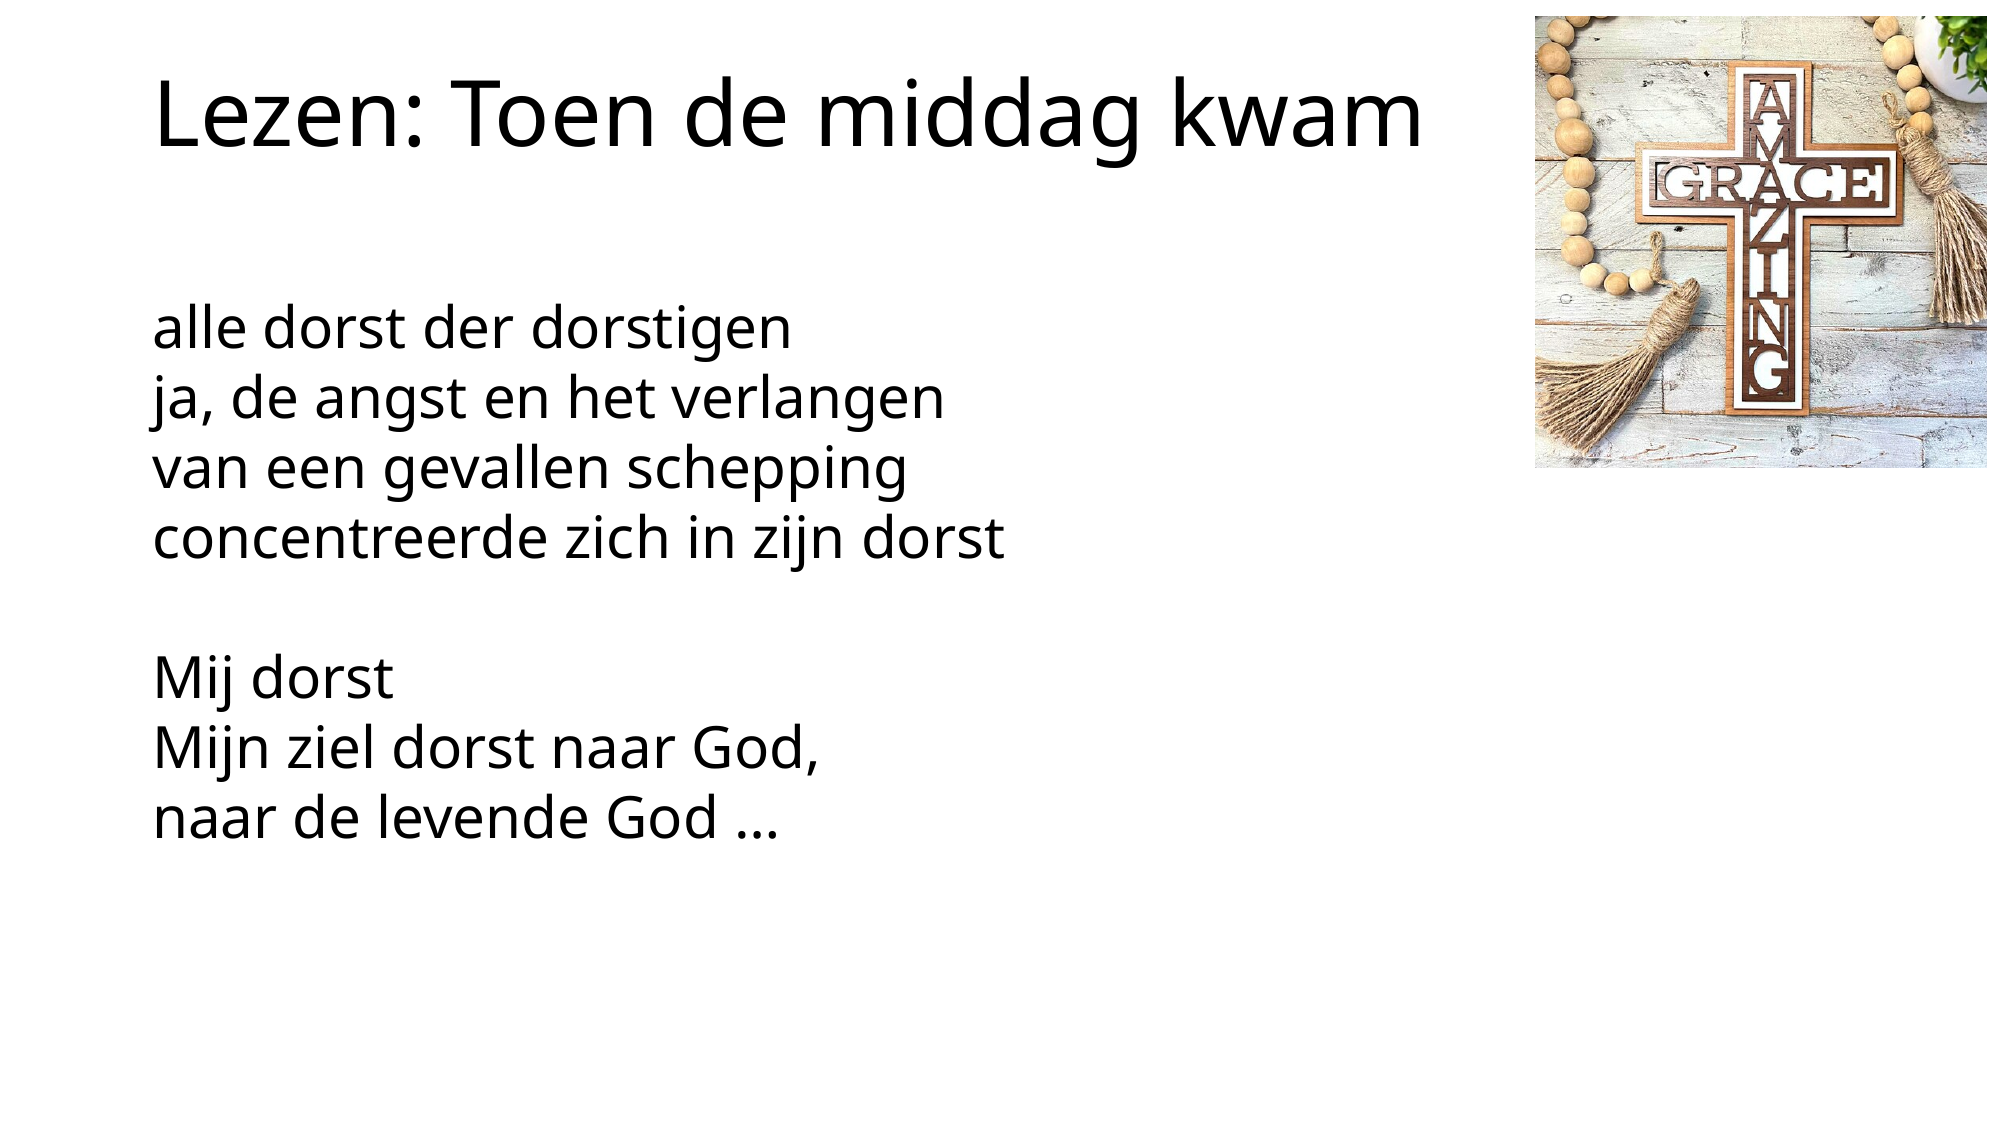

# Lezen: Toen de middag kwam
alle dorst der dorstigen
ja, de angst en het verlangen
van een gevallen schepping
concentreerde zich in zijn dorst
Mij dorst
Mijn ziel dorst naar God,
naar de levende God …